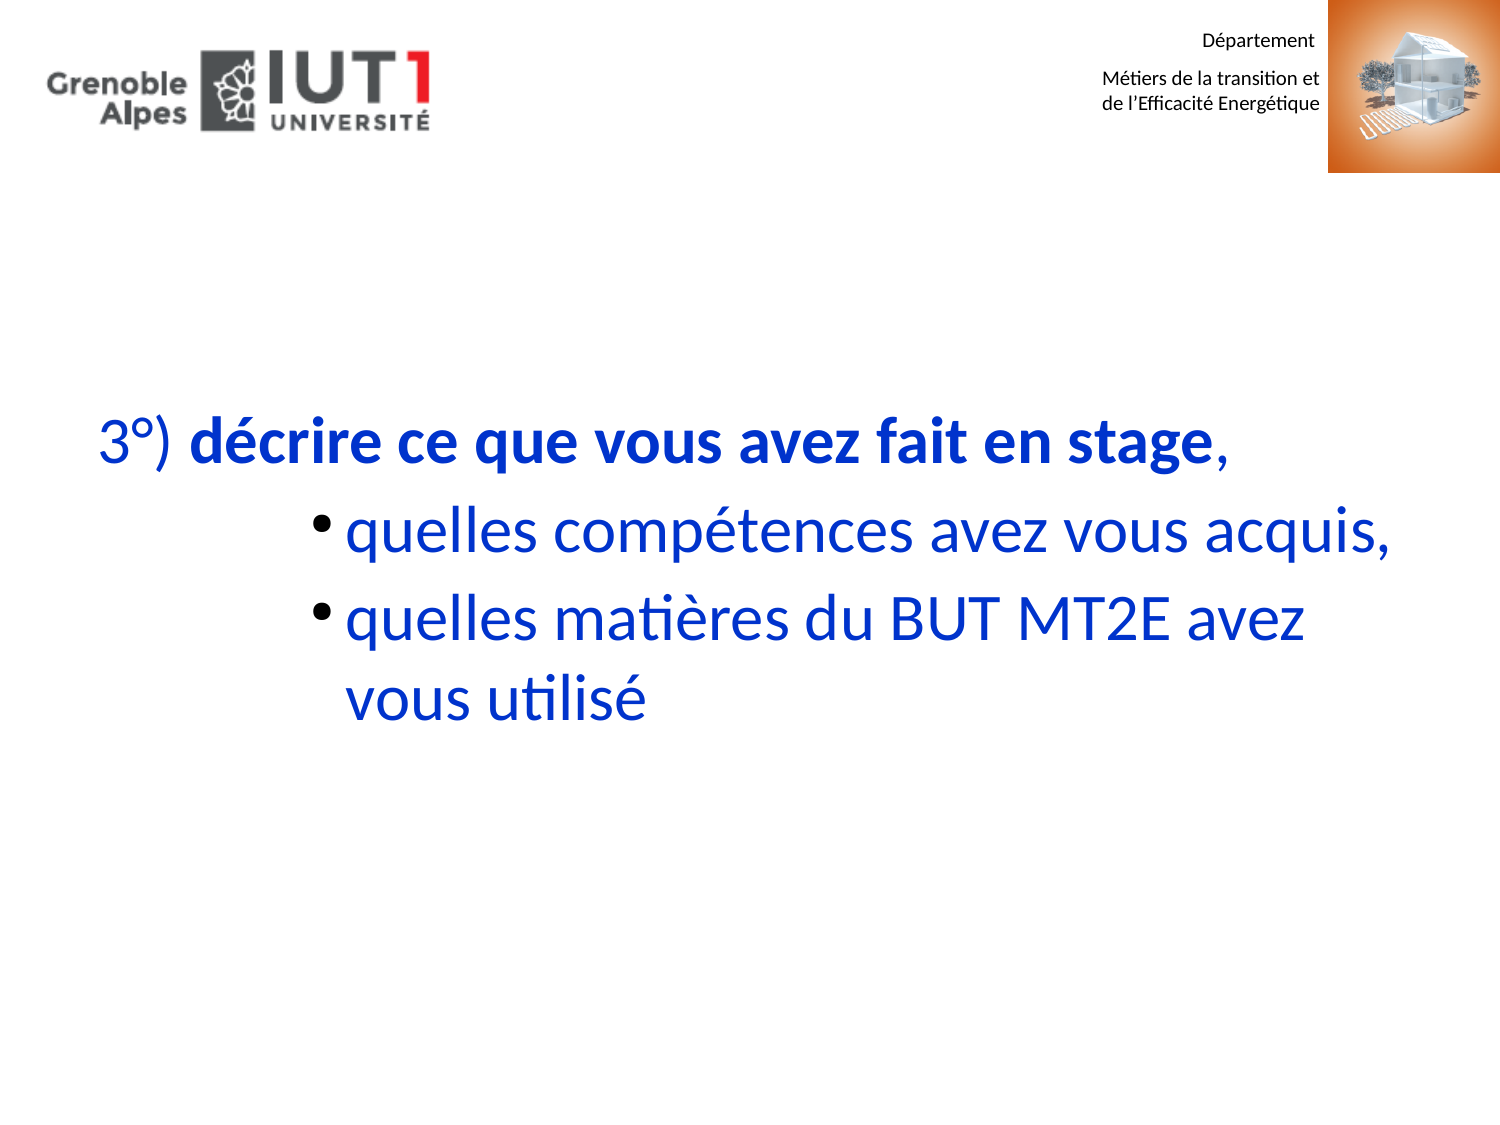

Département
Métiers de la transition et de l’Efficacité Energétique
3°) décrire ce que vous avez fait en stage,
quelles compétences avez vous acquis,
quelles matières du BUT MT2E avez vous utilisé